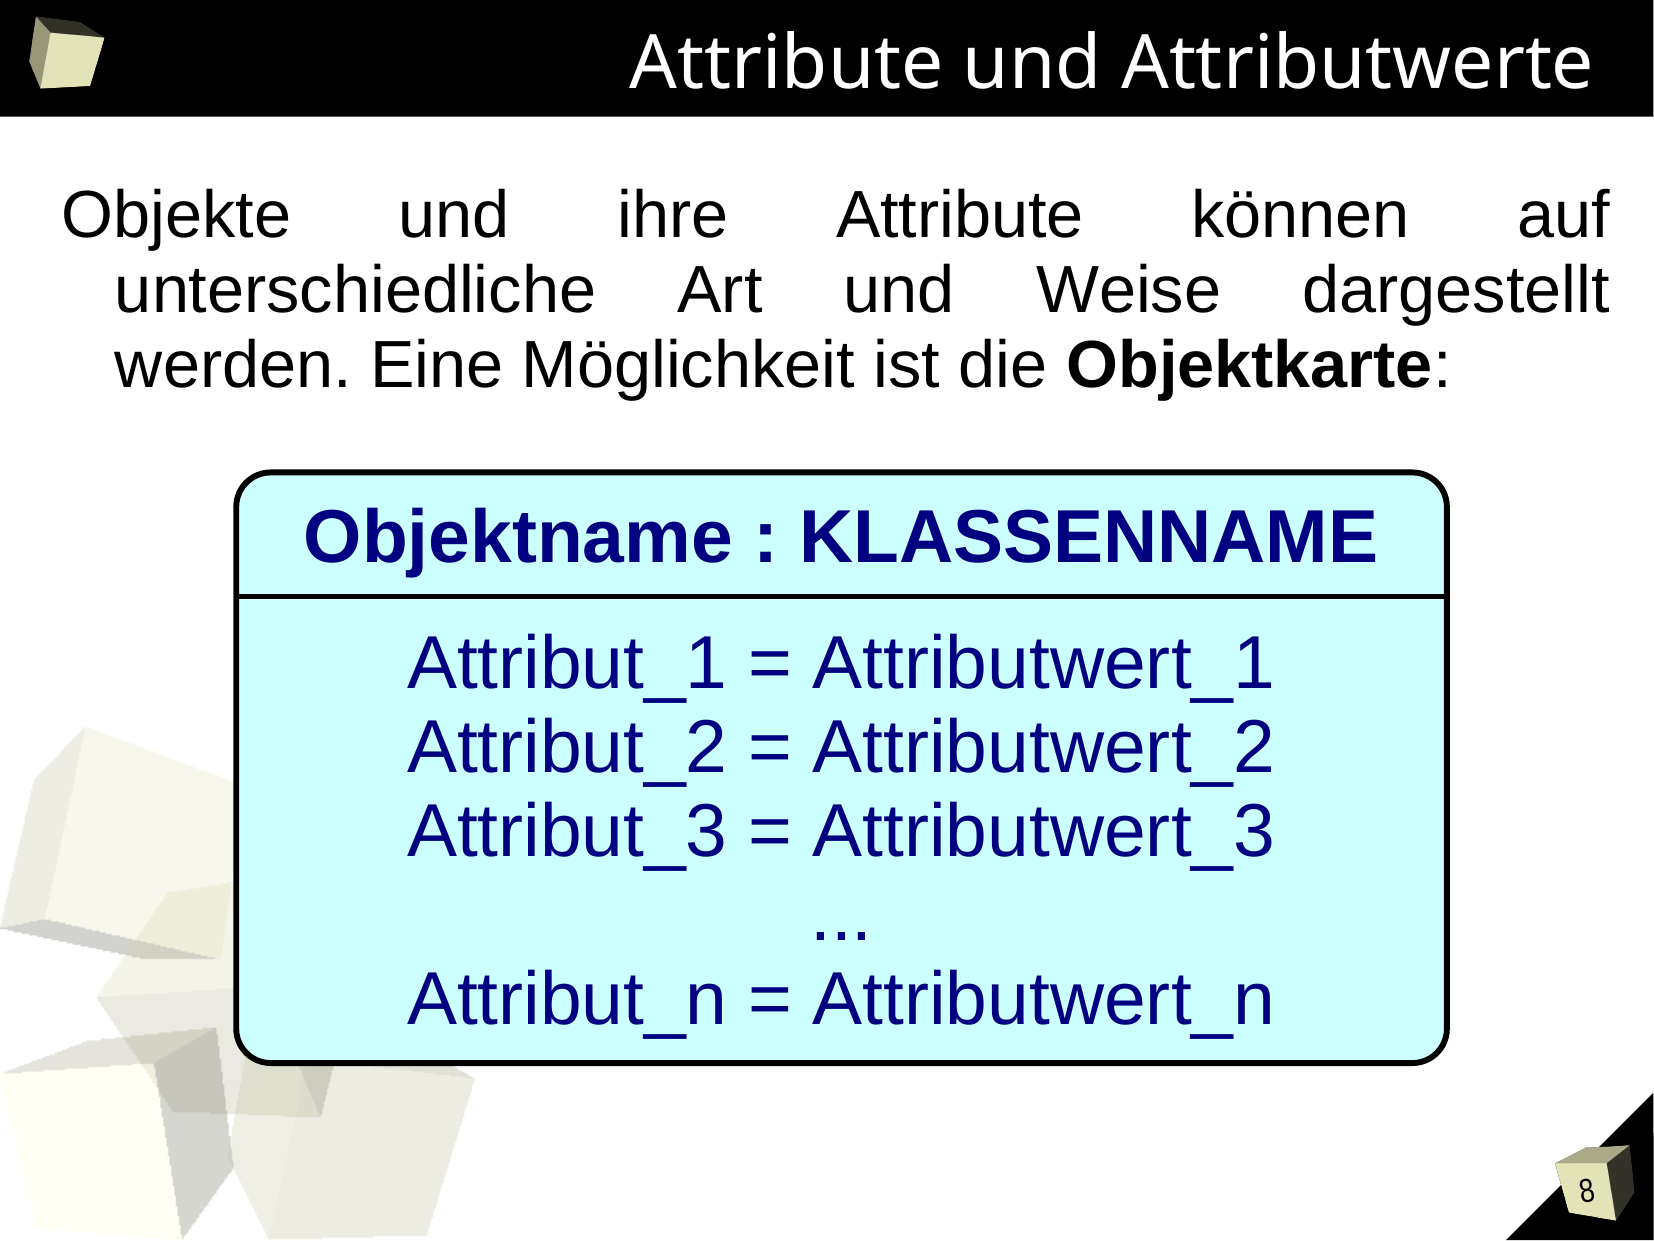

# Attribute und Attributwerte
Objekte und ihre Attribute können auf unterschiedliche Art und Weise dargestellt werden. Eine Möglichkeit ist die Objektkarte:
Objektname : KLASSENNAME
Attribut_1 = Attributwert_1
Attribut_2 = Attributwert_2
Attribut_3 = Attributwert_3
...
Attribut_n = Attributwert_n